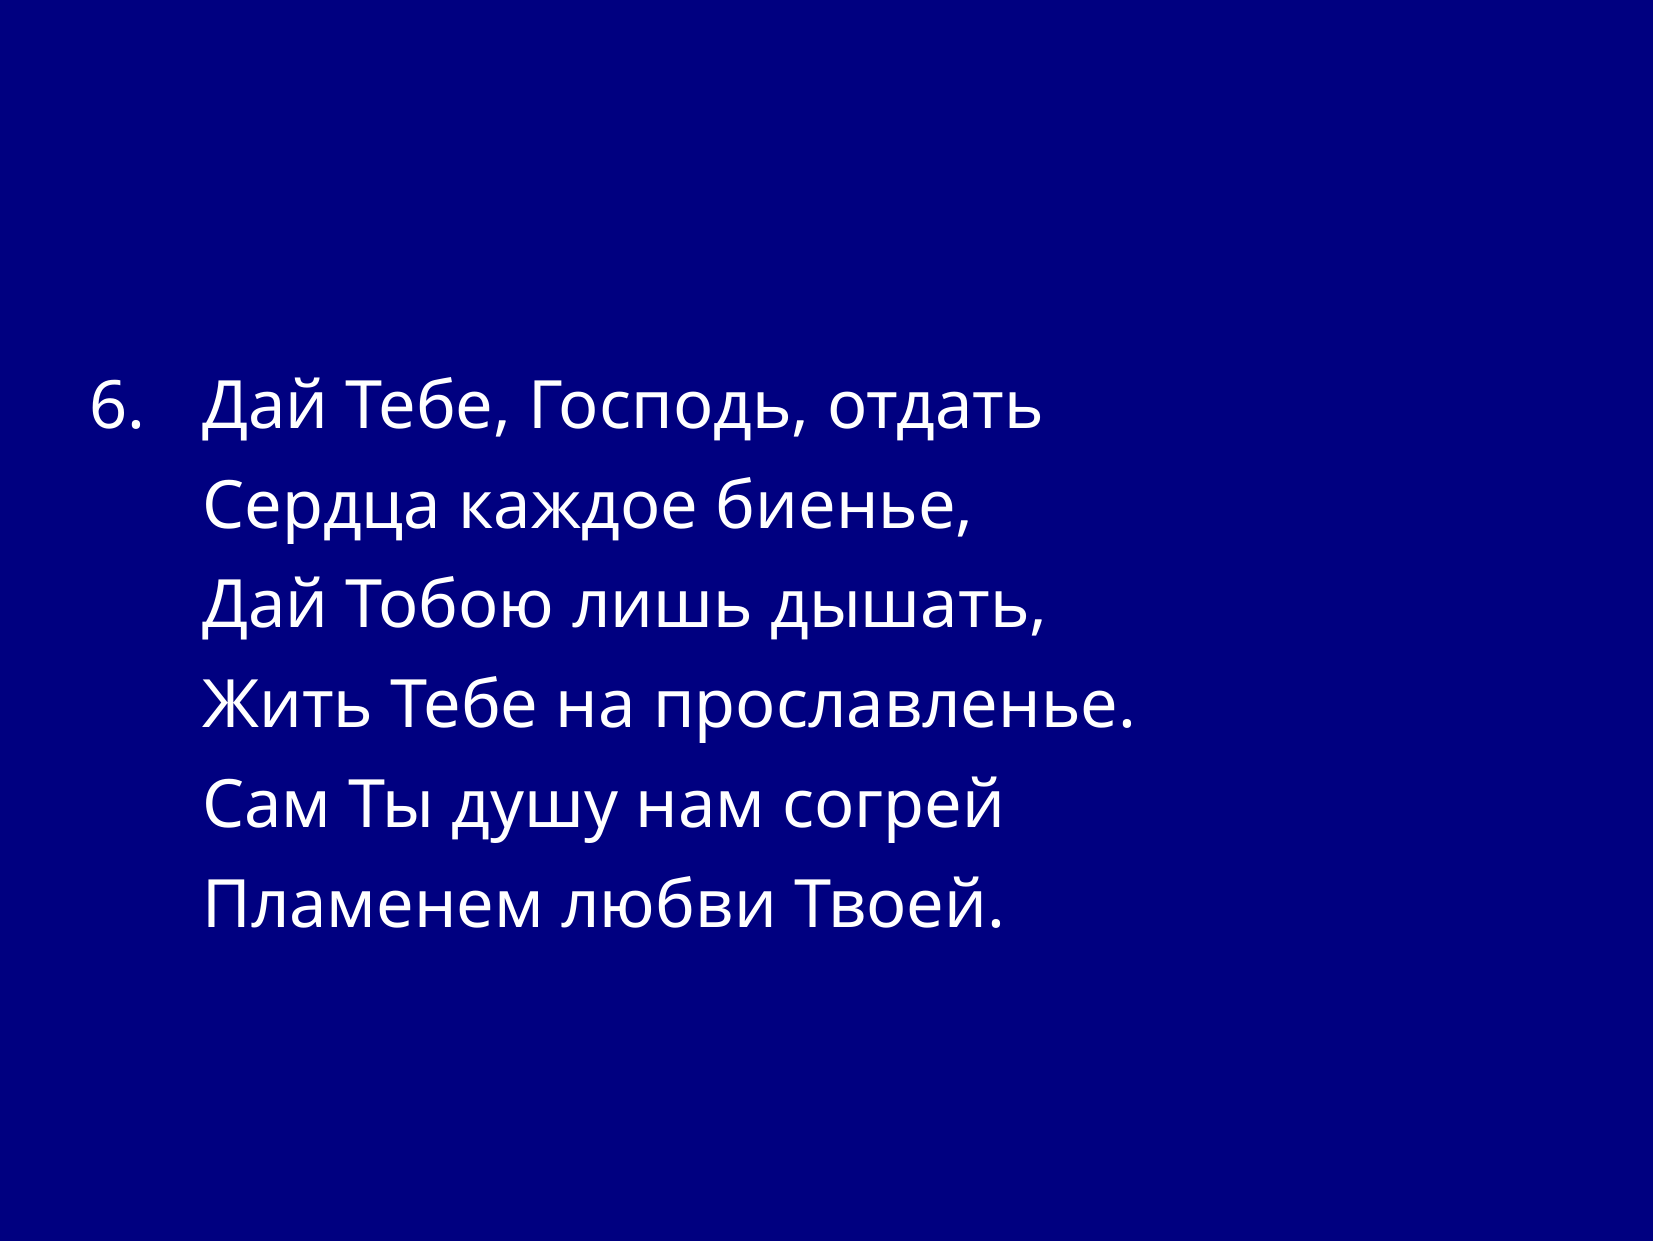

6.	Дай Тебе, Господь, отдать
	Сердца каждое биенье,
	Дай Тобою лишь дышать,
	Жить Тебе на прославленье.
	Сам Ты душу нам согрей
	Пламенем любви Твоей.